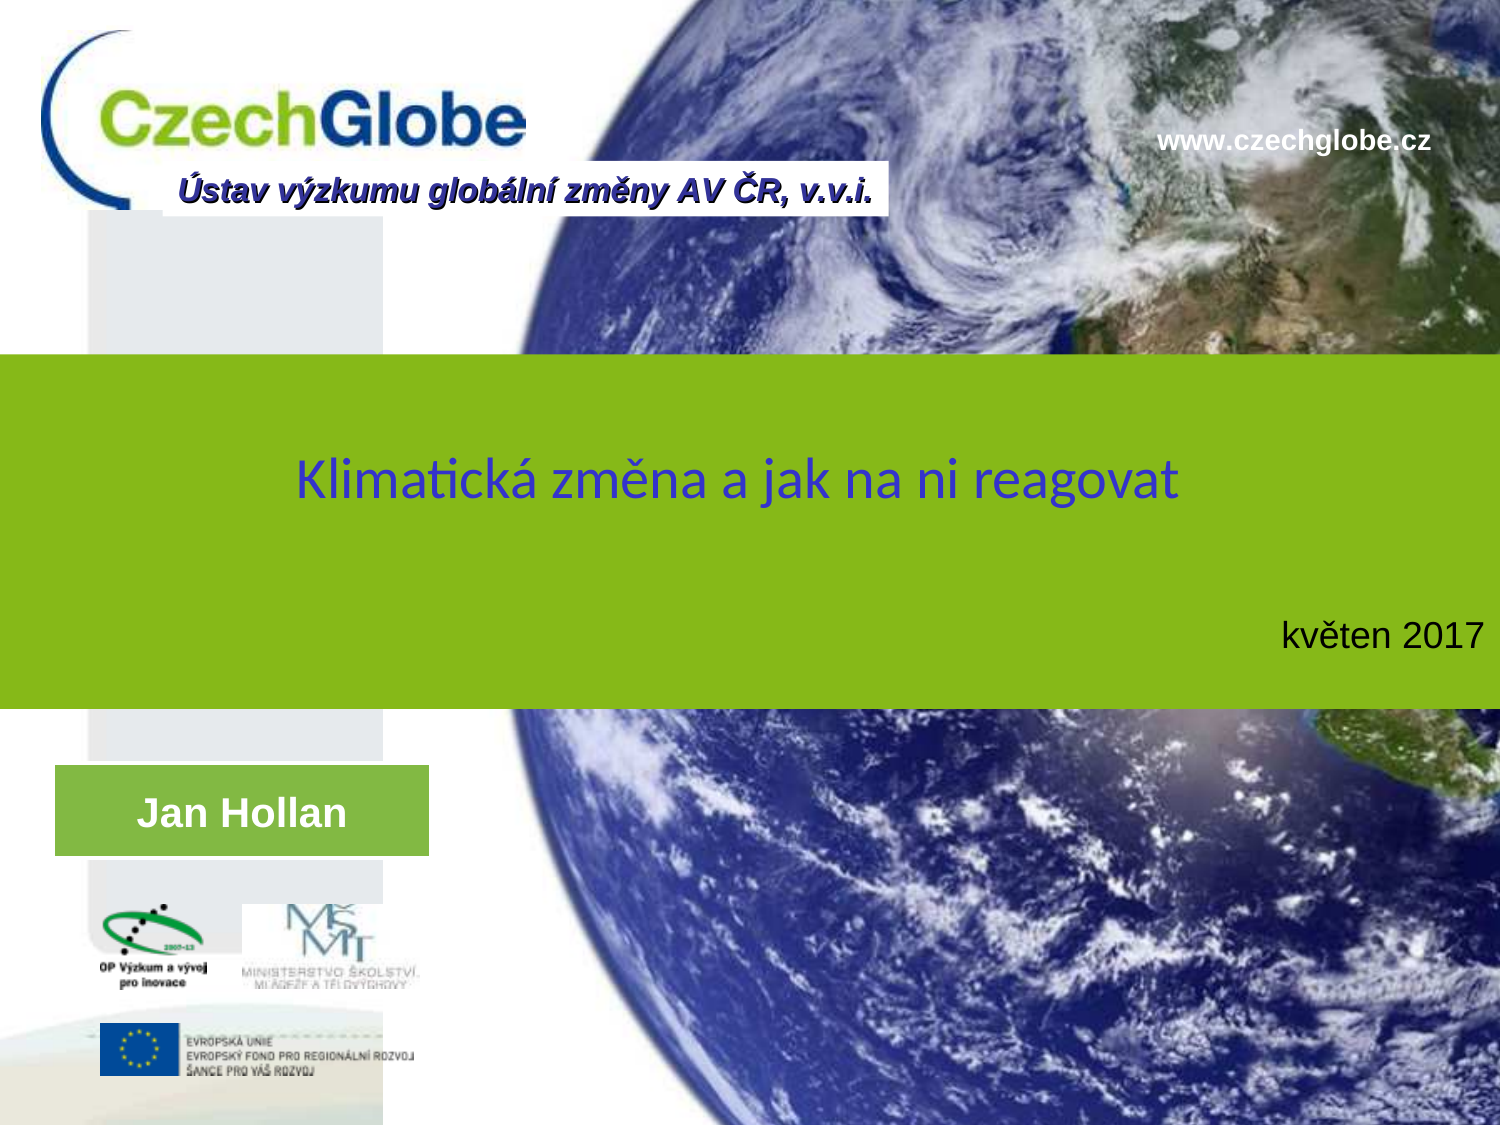

www.czechglobe.cz
Ústav výzkumu globální změny AV ČR, v.v.i.
# Klimatická změna a jak na ni reagovat
květen 2017
Jan Hollan